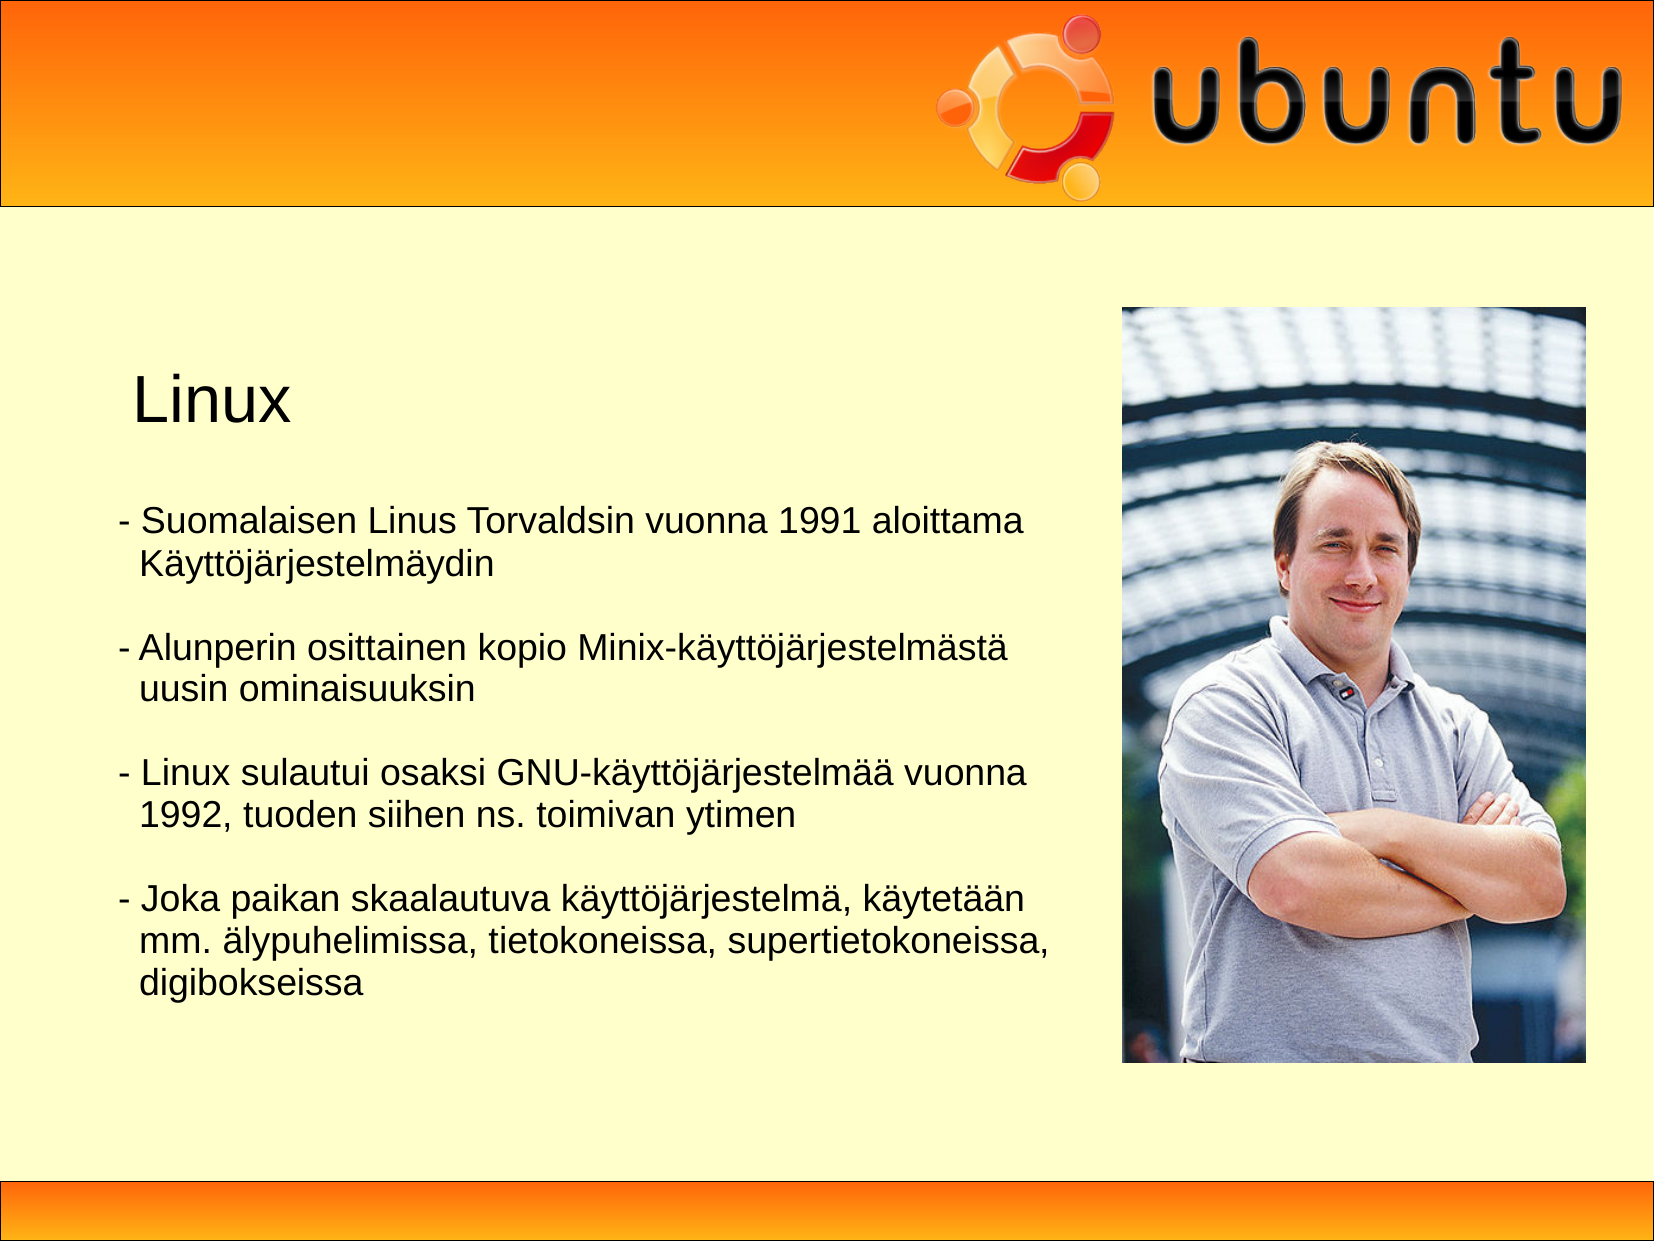

Linux
	- Suomalaisen Linus Torvaldsin vuonna 1991 aloittama
	 Käyttöjärjestelmäydin
	- Alunperin osittainen kopio Minix-käyttöjärjestelmästä
	 uusin ominaisuuksin
	- Linux sulautui osaksi GNU-käyttöjärjestelmää vuonna
	 1992, tuoden siihen ns. toimivan ytimen
	- Joka paikan skaalautuva käyttöjärjestelmä, käytetään
	 mm. älypuhelimissa, tietokoneissa, supertietokoneissa,
	 digibokseissa